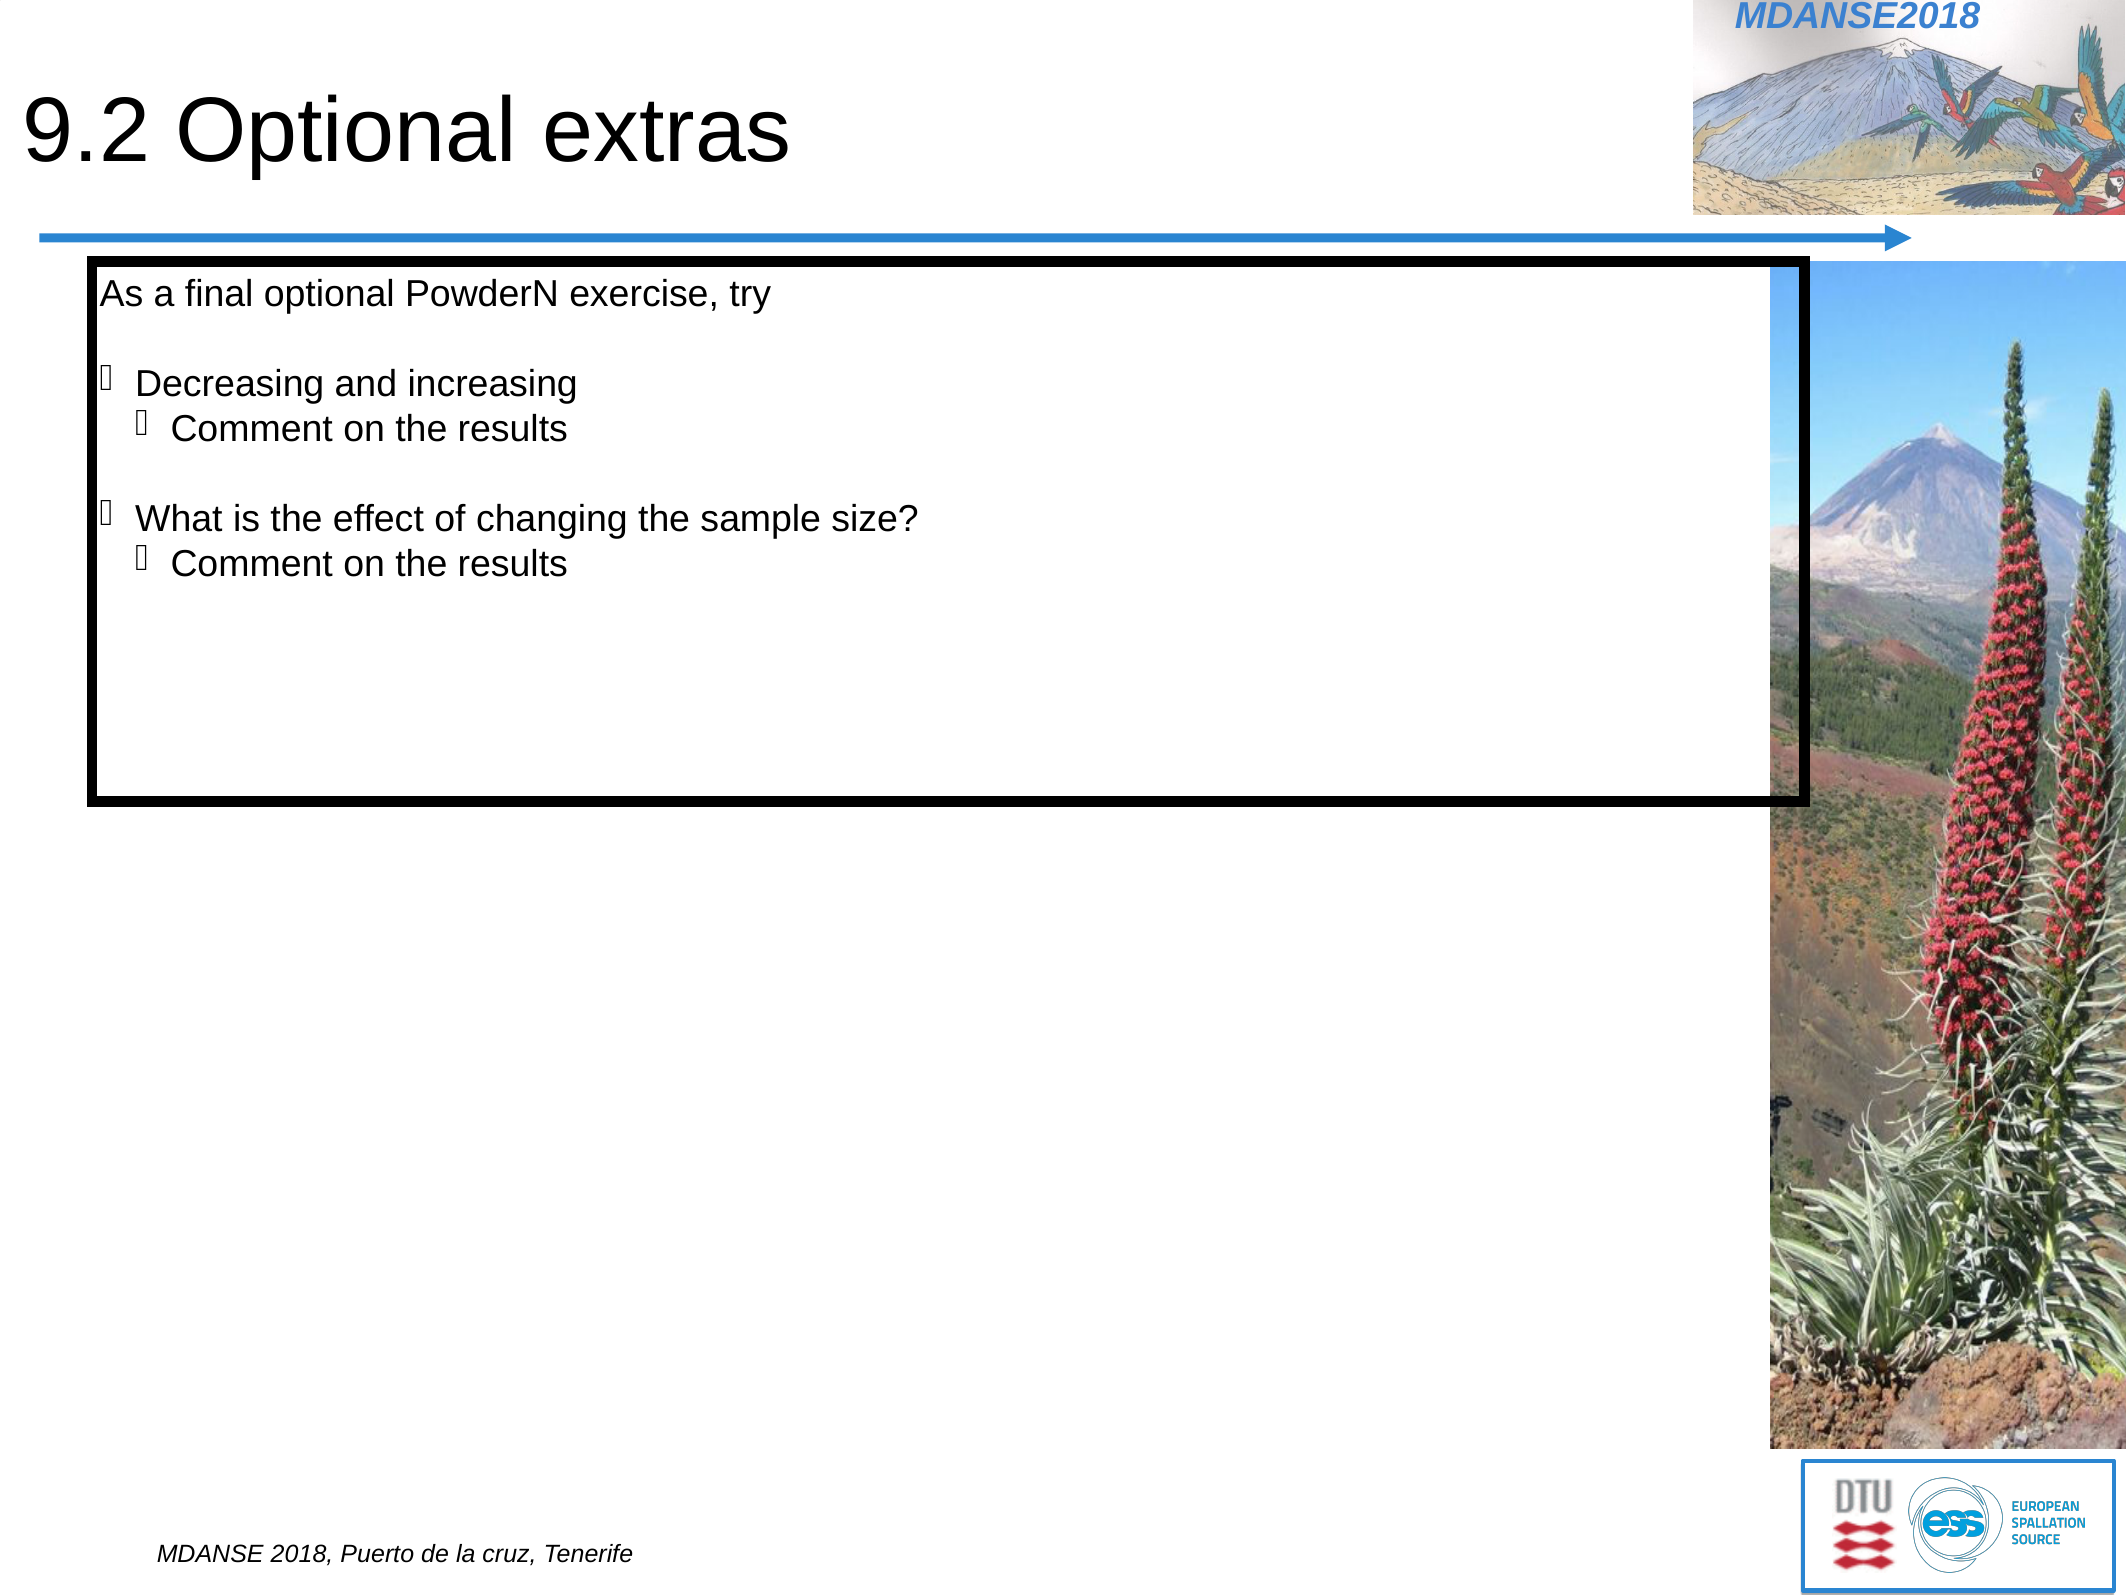

9.2 Optional extras
As a final optional PowderN exercise, try
Decreasing and increasing
Comment on the results
What is the effect of changing the sample size?
Comment on the results